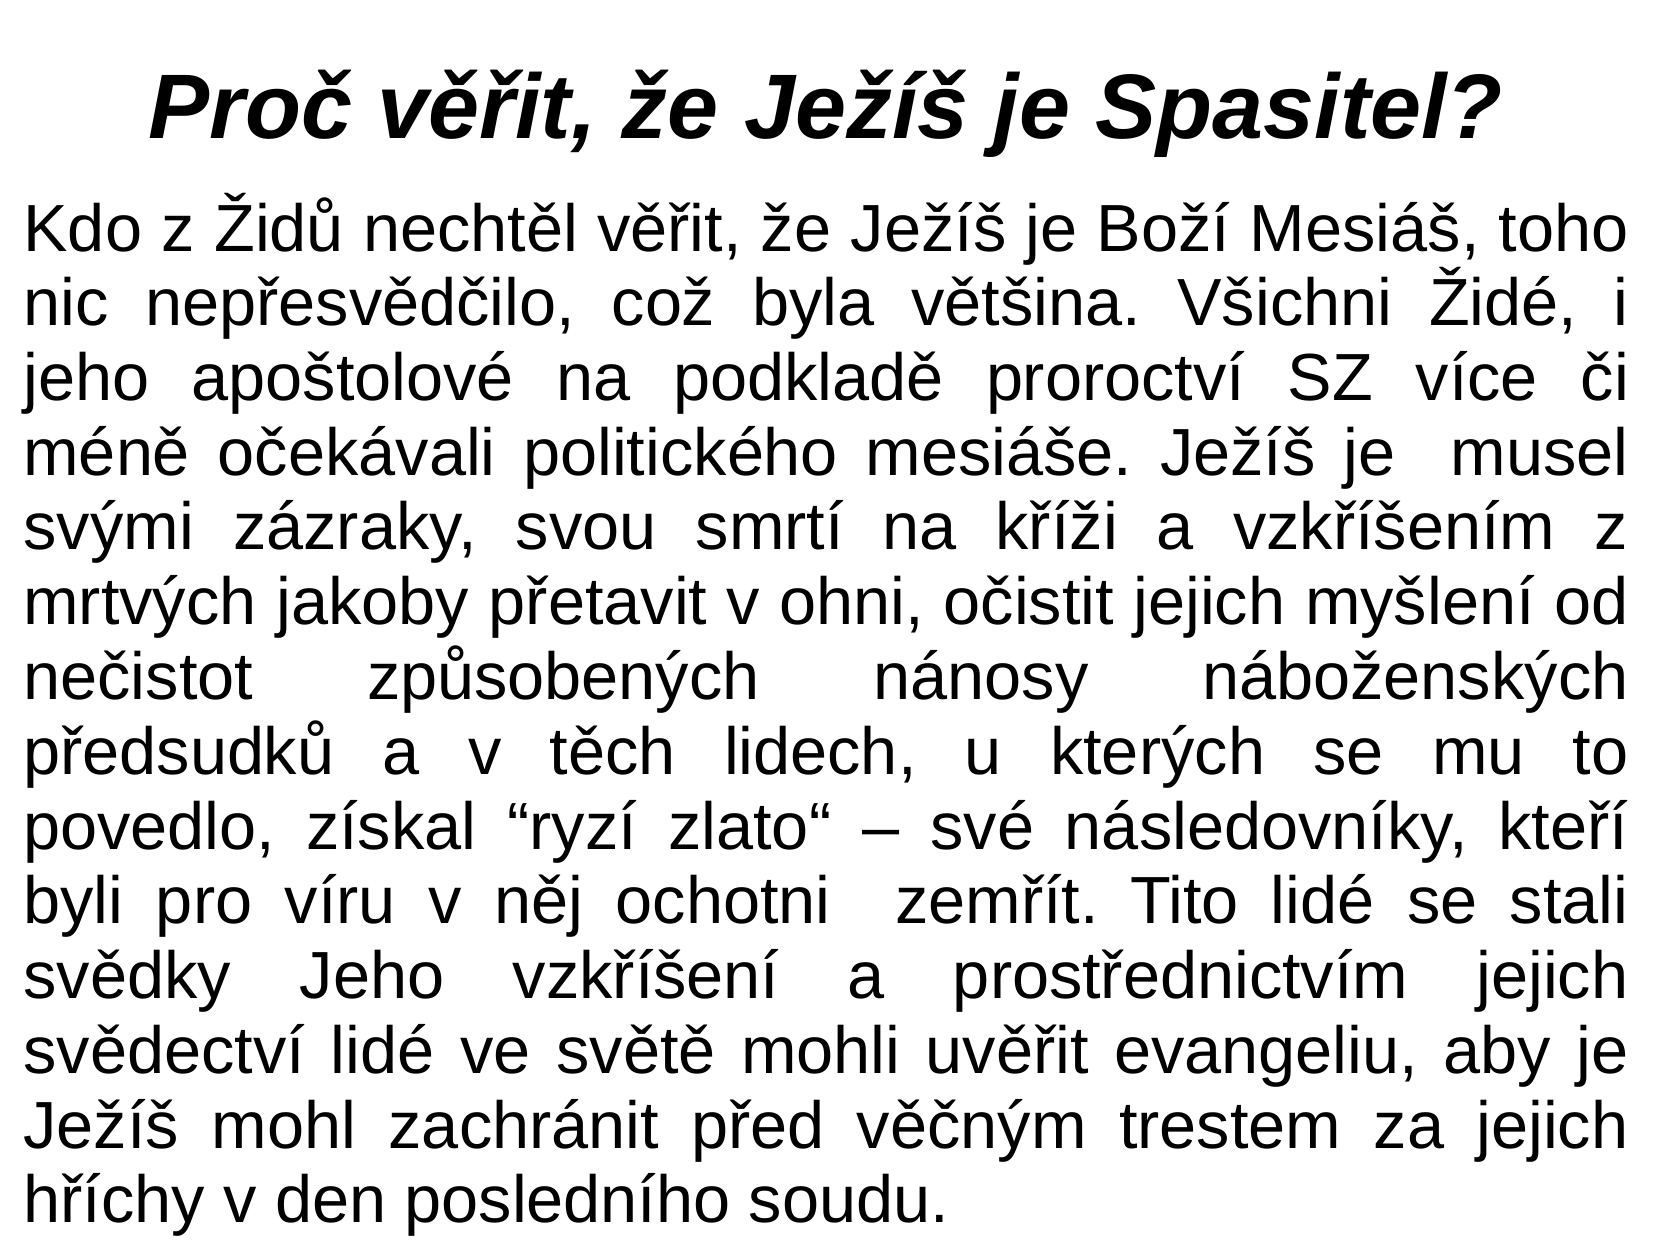

Kdo z Židů nechtěl věřit, že Ježíš je Boží Mesiáš, toho nic nepřesvědčilo, což byla většina. Všichni Židé, i jeho apoštolové na podkladě proroctví SZ více či méně očekávali politického mesiáše. Ježíš je musel svými zázraky, svou smrtí na kříži a vzkříšením z mrtvých jakoby přetavit v ohni, očistit jejich myšlení od nečistot způsobených nánosy náboženských předsudků a v těch lidech, u kterých se mu to povedlo, získal “ryzí zlato“ – své následovníky, kteří byli pro víru v něj ochotni zemřít. Tito lidé se stali svědky Jeho vzkříšení a prostřednictvím jejich svědectví lidé ve světě mohli uvěřit evangeliu, aby je Ježíš mohl zachránit před věčným trestem za jejich hříchy v den posledního soudu.
# Proč věřit, že Ježíš je Spasitel?